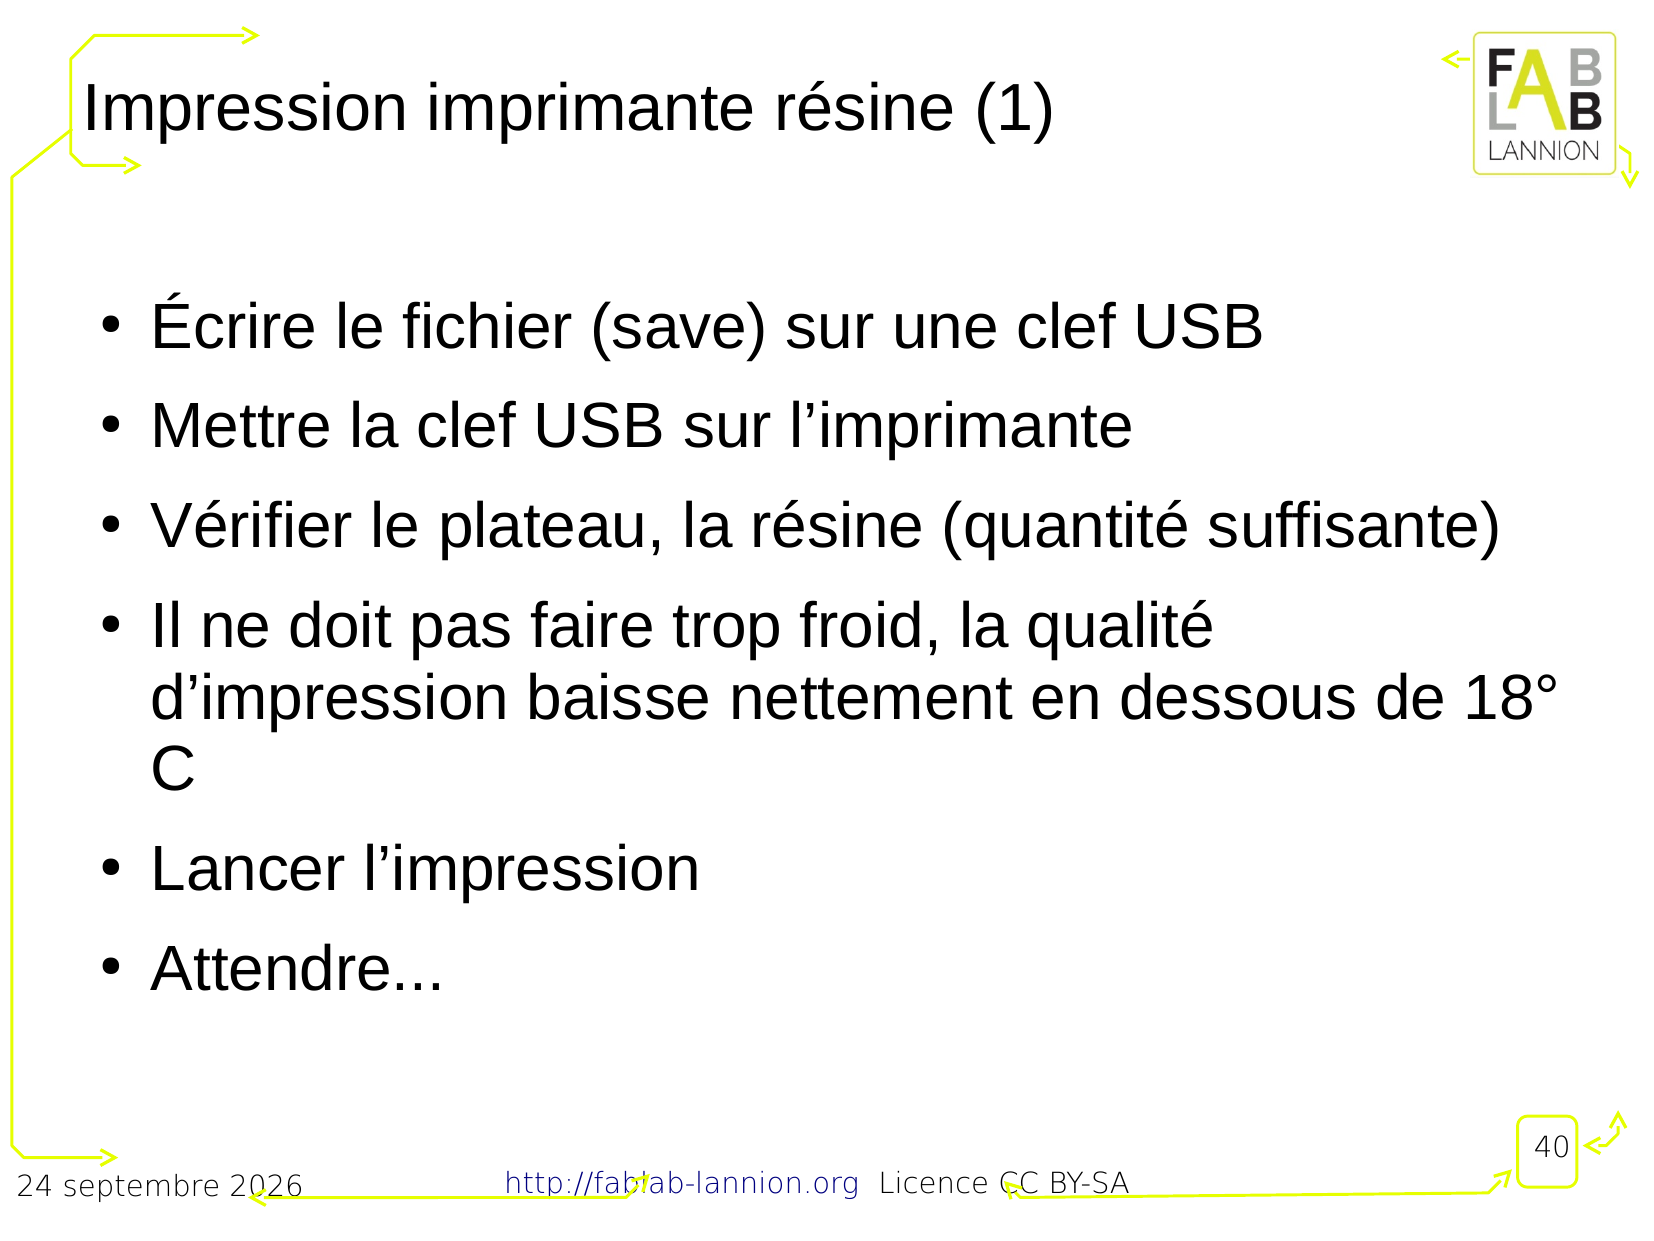

# Impression imprimante résine (1)
Écrire le fichier (save) sur une clef USB
Mettre la clef USB sur l’imprimante
Vérifier le plateau, la résine (quantité suffisante)
Il ne doit pas faire trop froid, la qualité d’impression baisse nettement en dessous de 18° C
Lancer l’impression
Attendre...
40